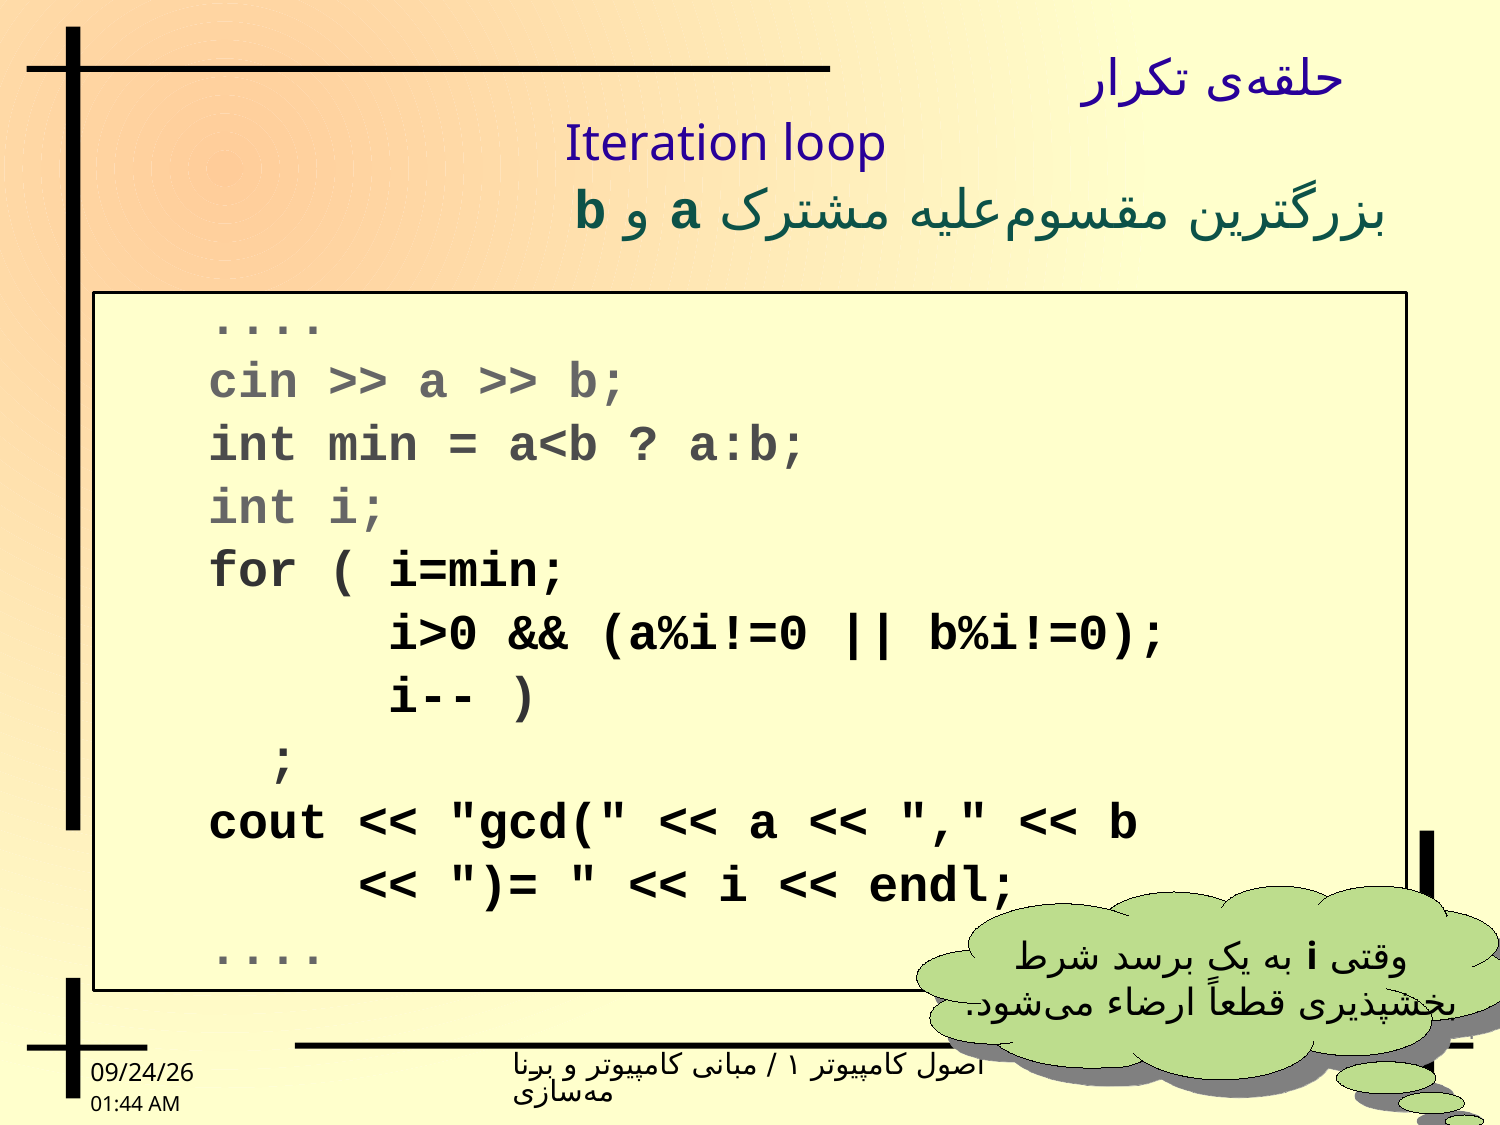

حلقه‌ی تکرار Iteration loop
بزرگترین مقسوم‌علیه مشترک a و b
# ....
 cin >> a >> b;
 int min = a<b ? a:b;
 int i;
 for ( i=min;
 i>0 && (a%i!=0 || b%i!=0);
 i-- )
 ;
 cout << "gcd(" << a << "," << b
 << ")= " << i << endl;
 ....
وقتی i به یک برسد شرط بخشپذیری قطعاً ارضاء می‌شود.
اصول کامپیوتر ۱ / مبانی کامپیوتر و برنامه‌سازی
9